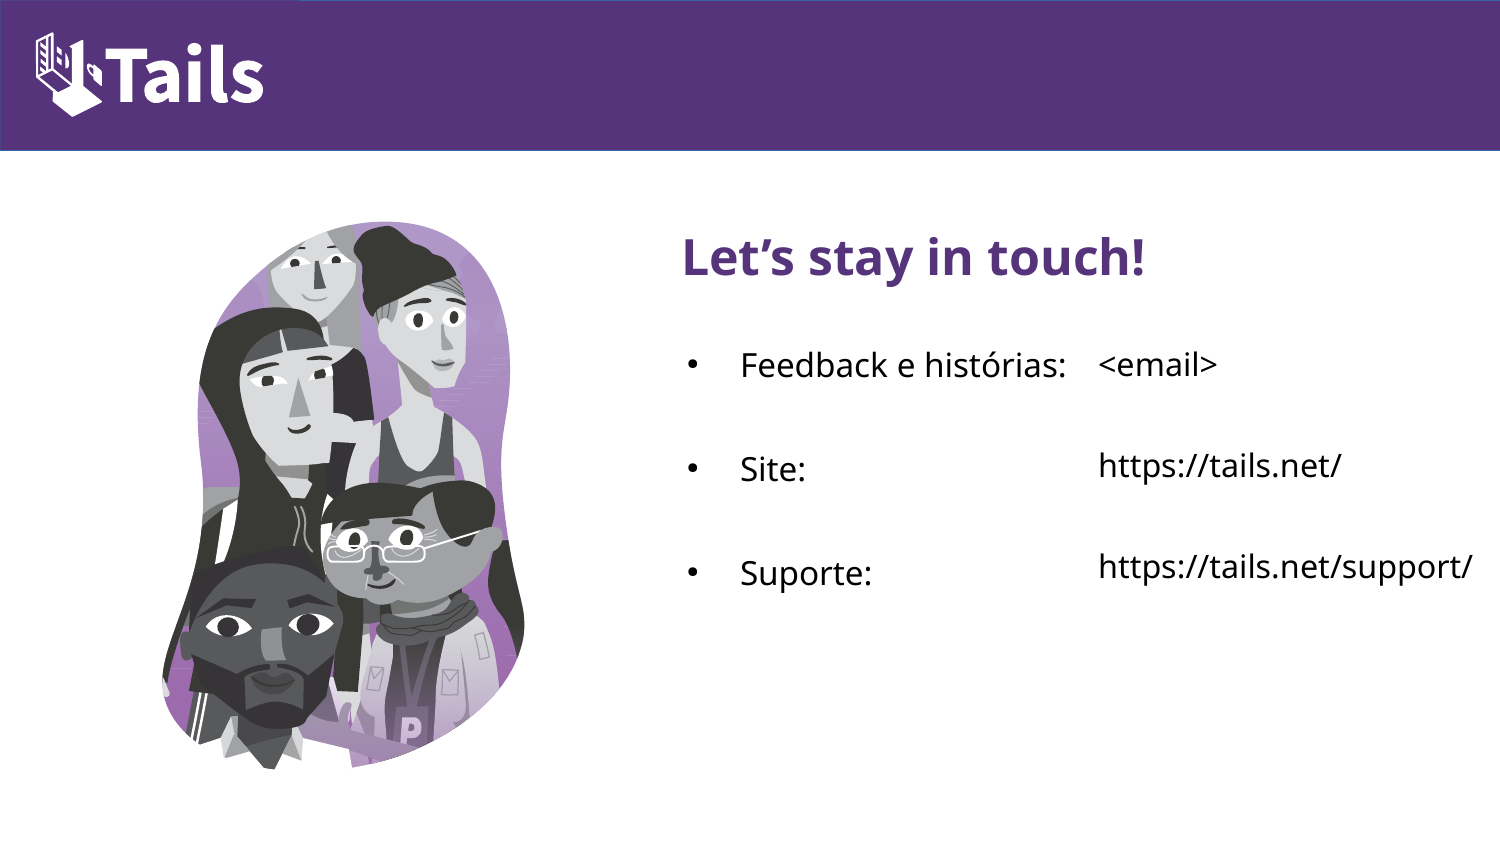

# Let’s stay in touch!
Feedback e histórias:
Site:
Suporte:
<email>
https://tails.net/
https://tails.net/support/